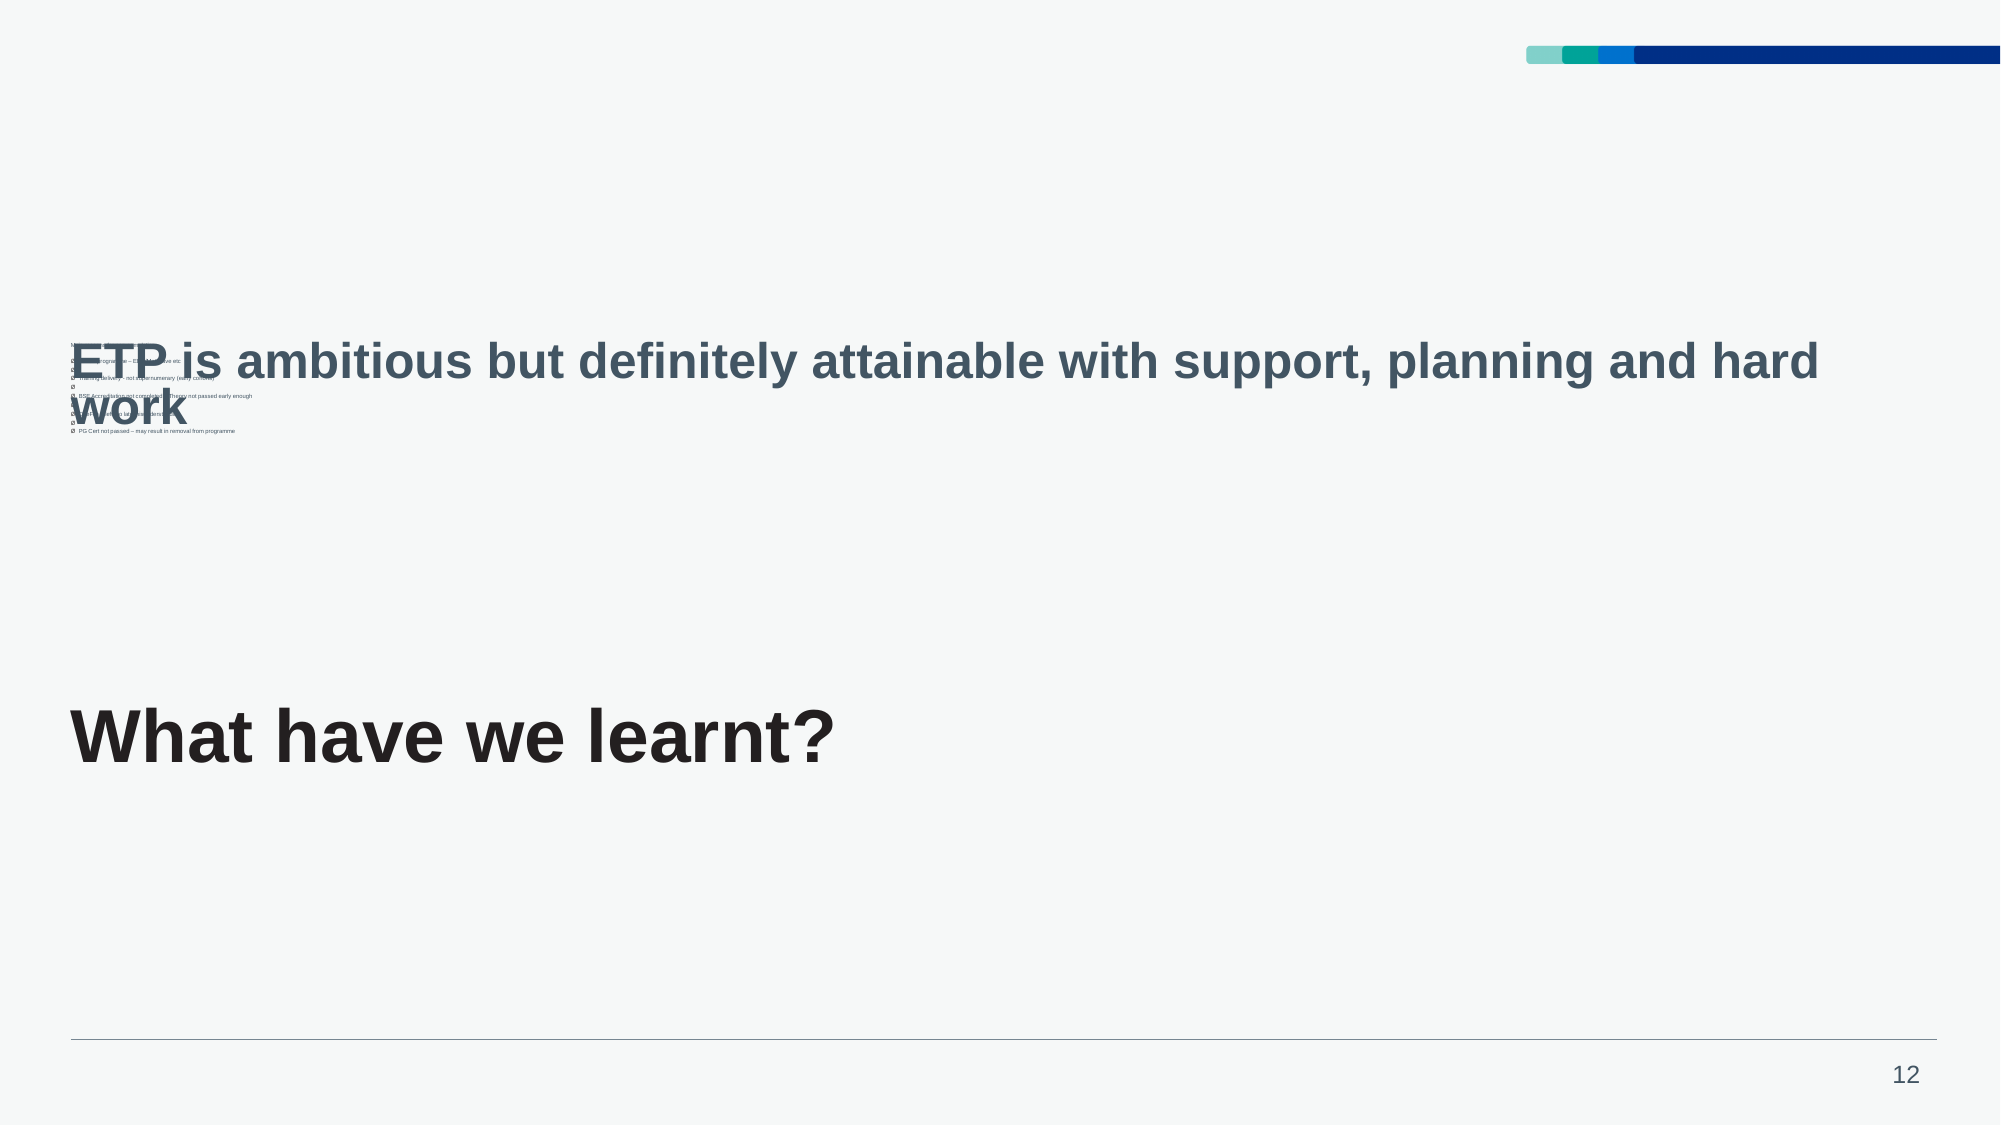

# Main reasons for non-completion:
Still on programme – EEC/Mat leave etc
Training delivery - not supernumerary (early cohorts)
BSE Accreditation not completed – Theory not passed early enough
OneFile – left too late/misunderstanding
PG Cert not passed – may result in removal from programme
ETP is ambitious but definitely attainable with support, planning and hard work
What have we learnt?